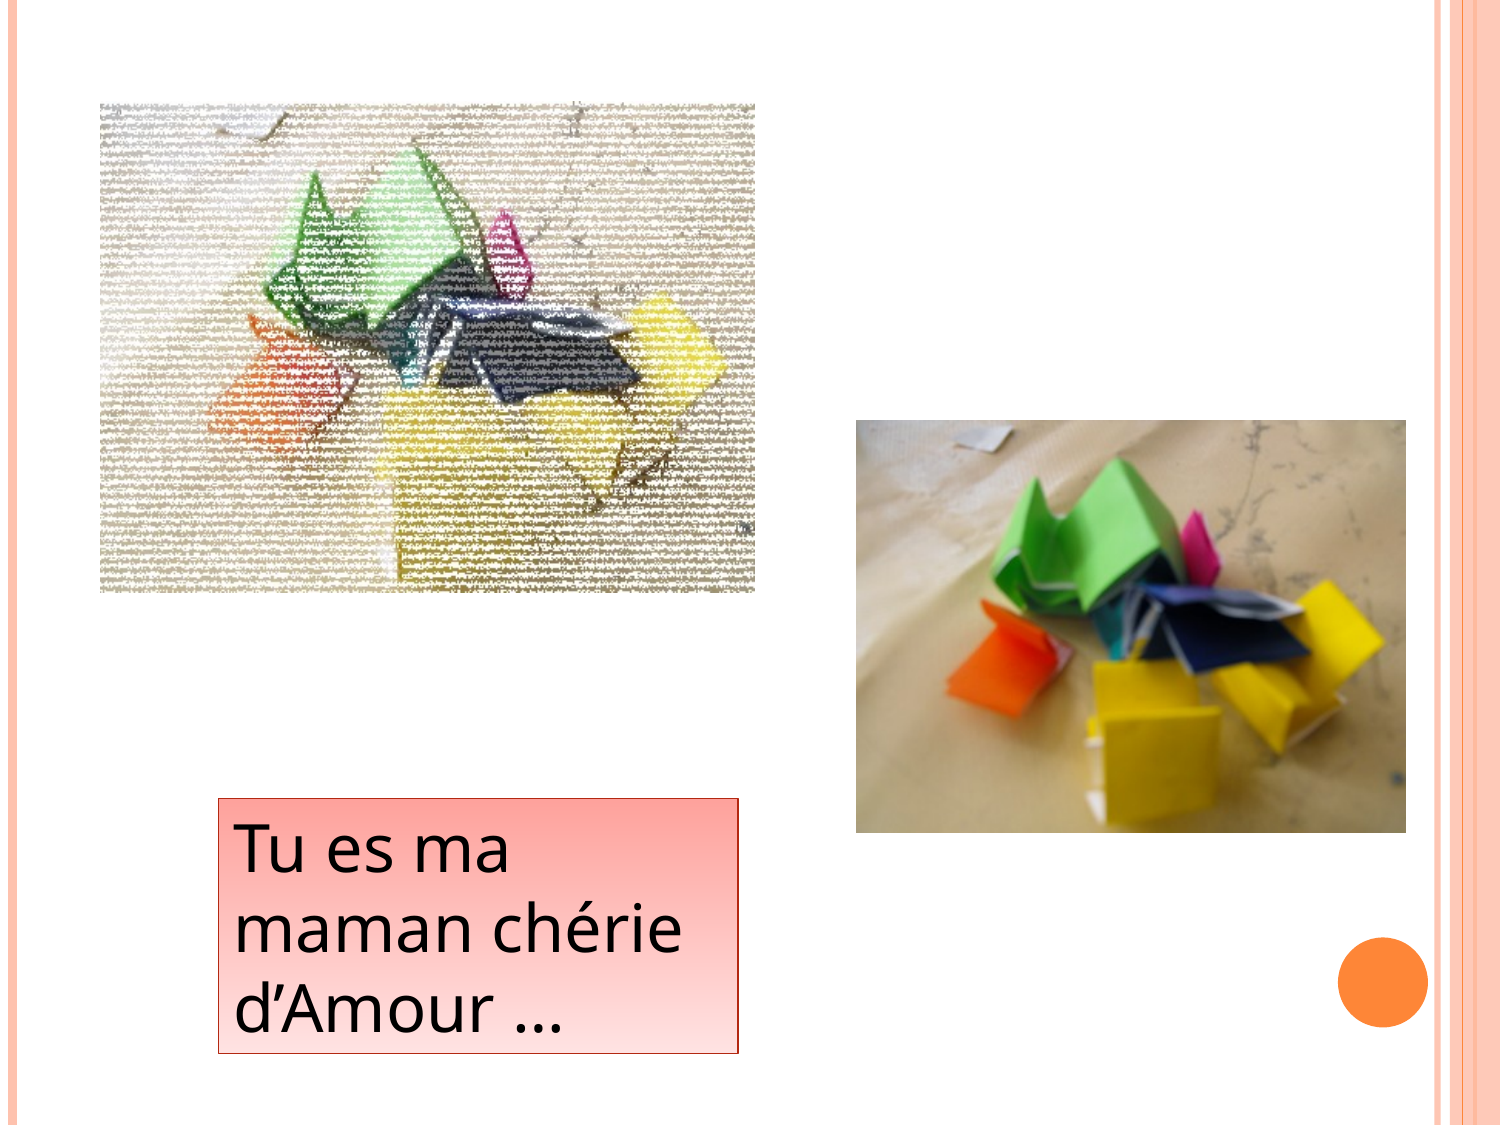

Tu es ma maman chérie d’Amour …